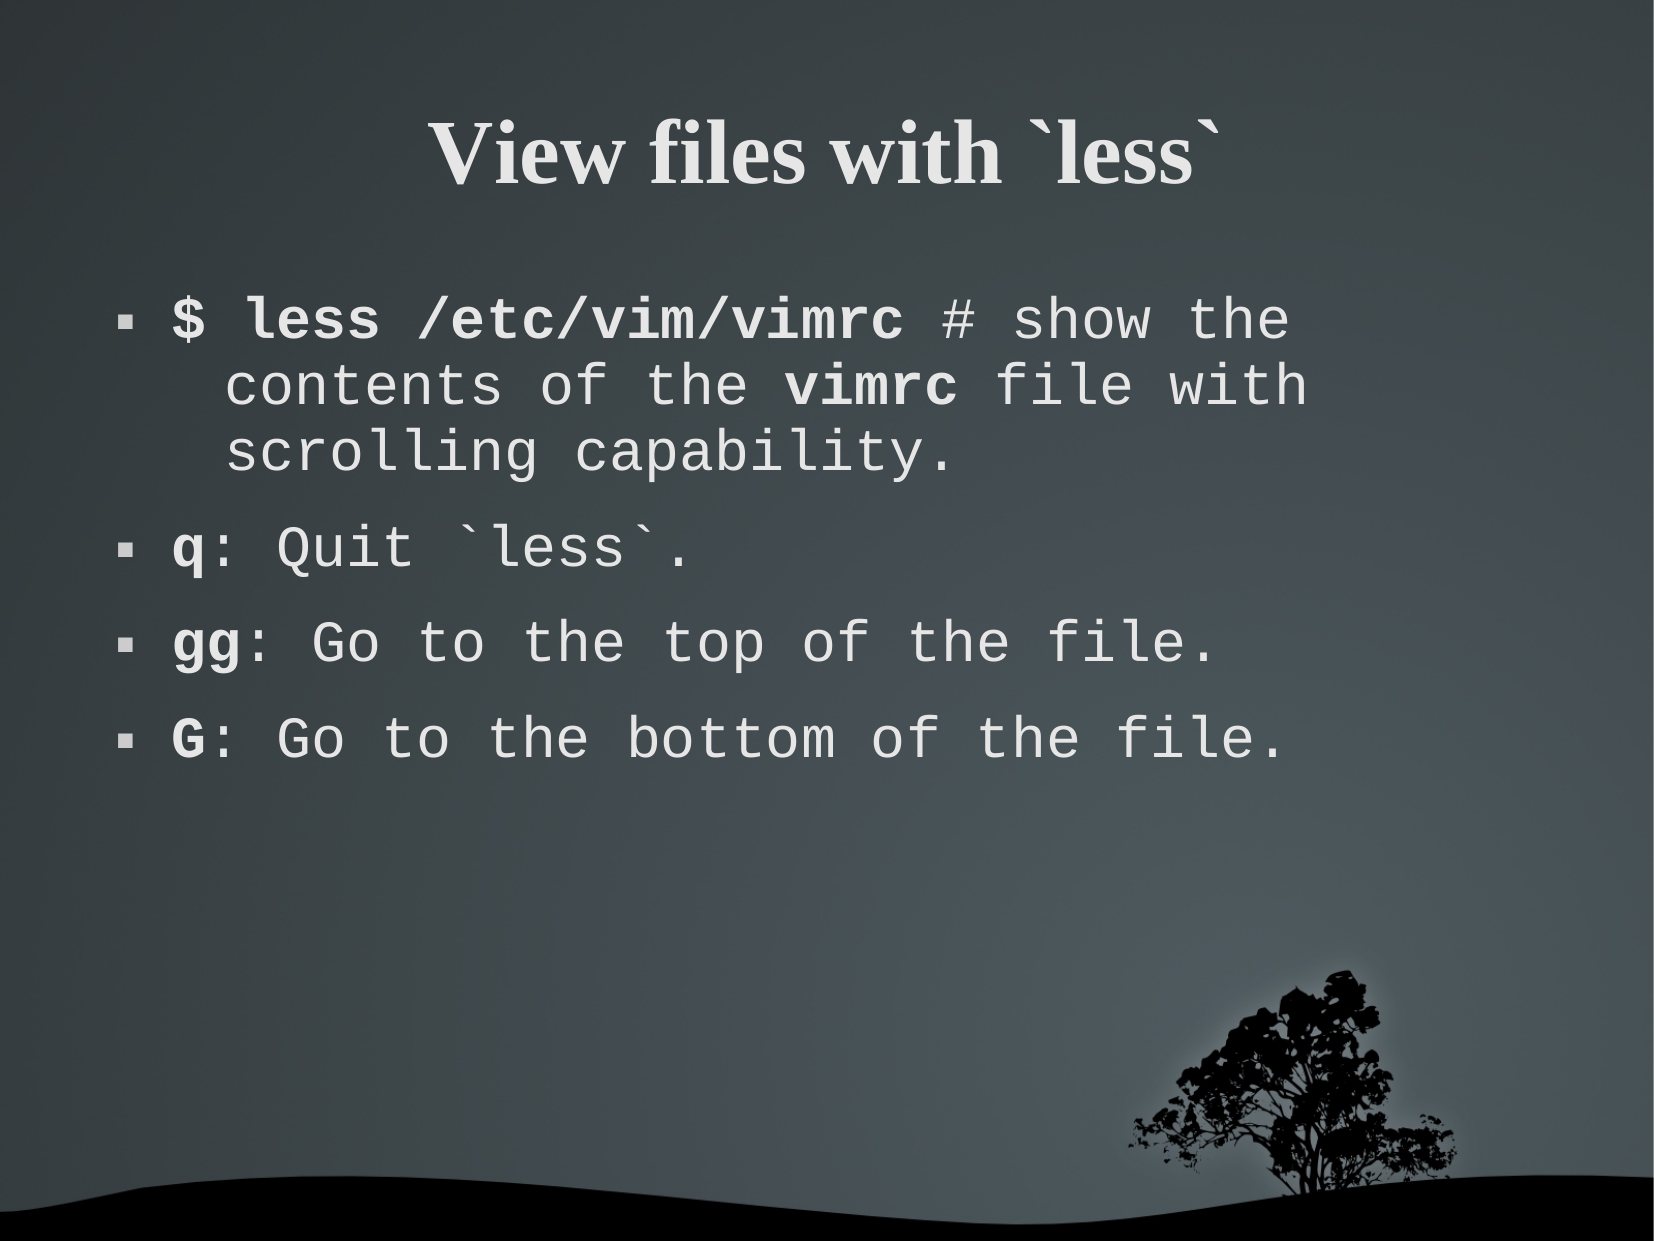

# View files with `less`
$ less /etc/vim/vimrc # show the contents of the vimrc file with scrolling capability.
q: Quit `less`.
gg: Go to the top of the file.
G: Go to the bottom of the file.